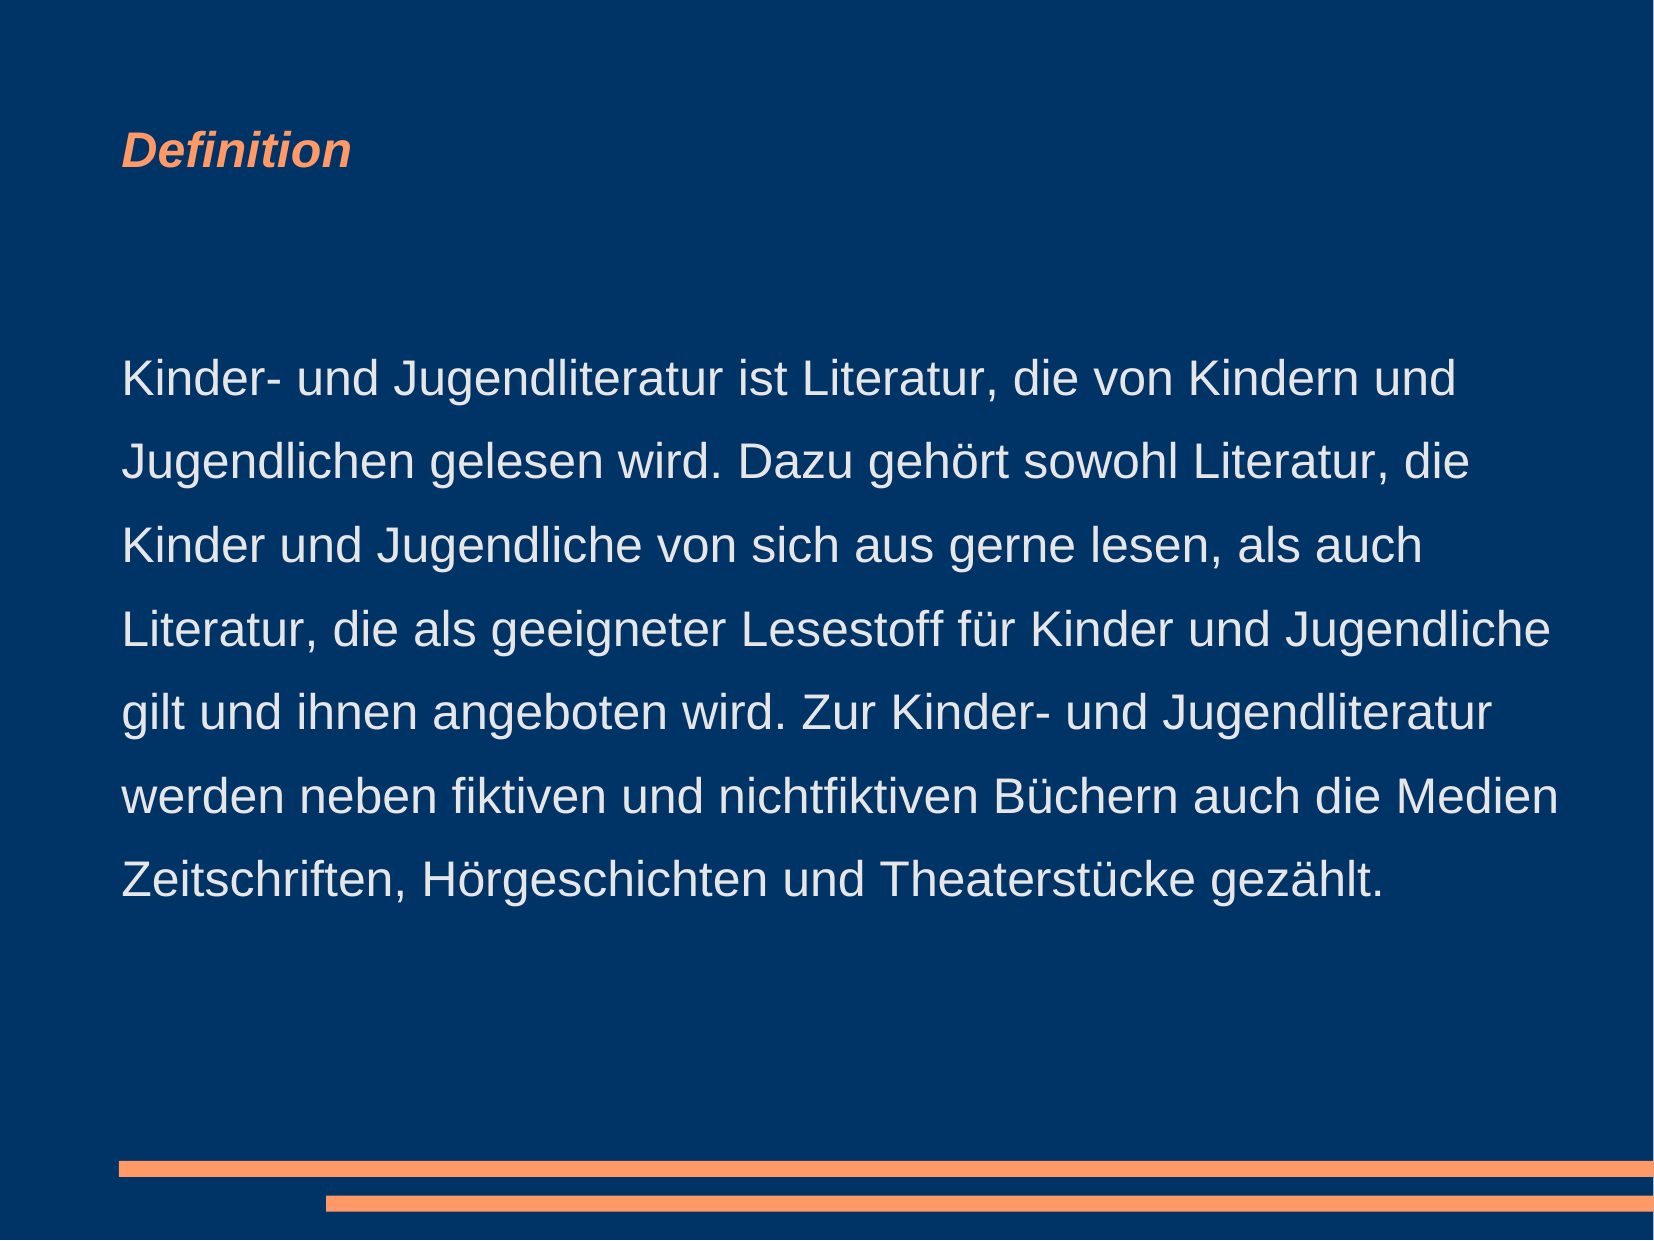

# Definition
Kinder- und Jugendliteratur ist Literatur, die von Kindern und Jugendlichen gelesen wird. Dazu gehört sowohl Literatur, die Kinder und Jugendliche von sich aus gerne lesen, als auch Literatur, die als geeigneter Lesestoff für Kinder und Jugendliche gilt und ihnen angeboten wird. Zur Kinder- und Jugendliteratur werden neben fiktiven und nichtfiktiven Büchern auch die Medien Zeitschriften, Hörgeschichten und Theaterstücke gezählt.